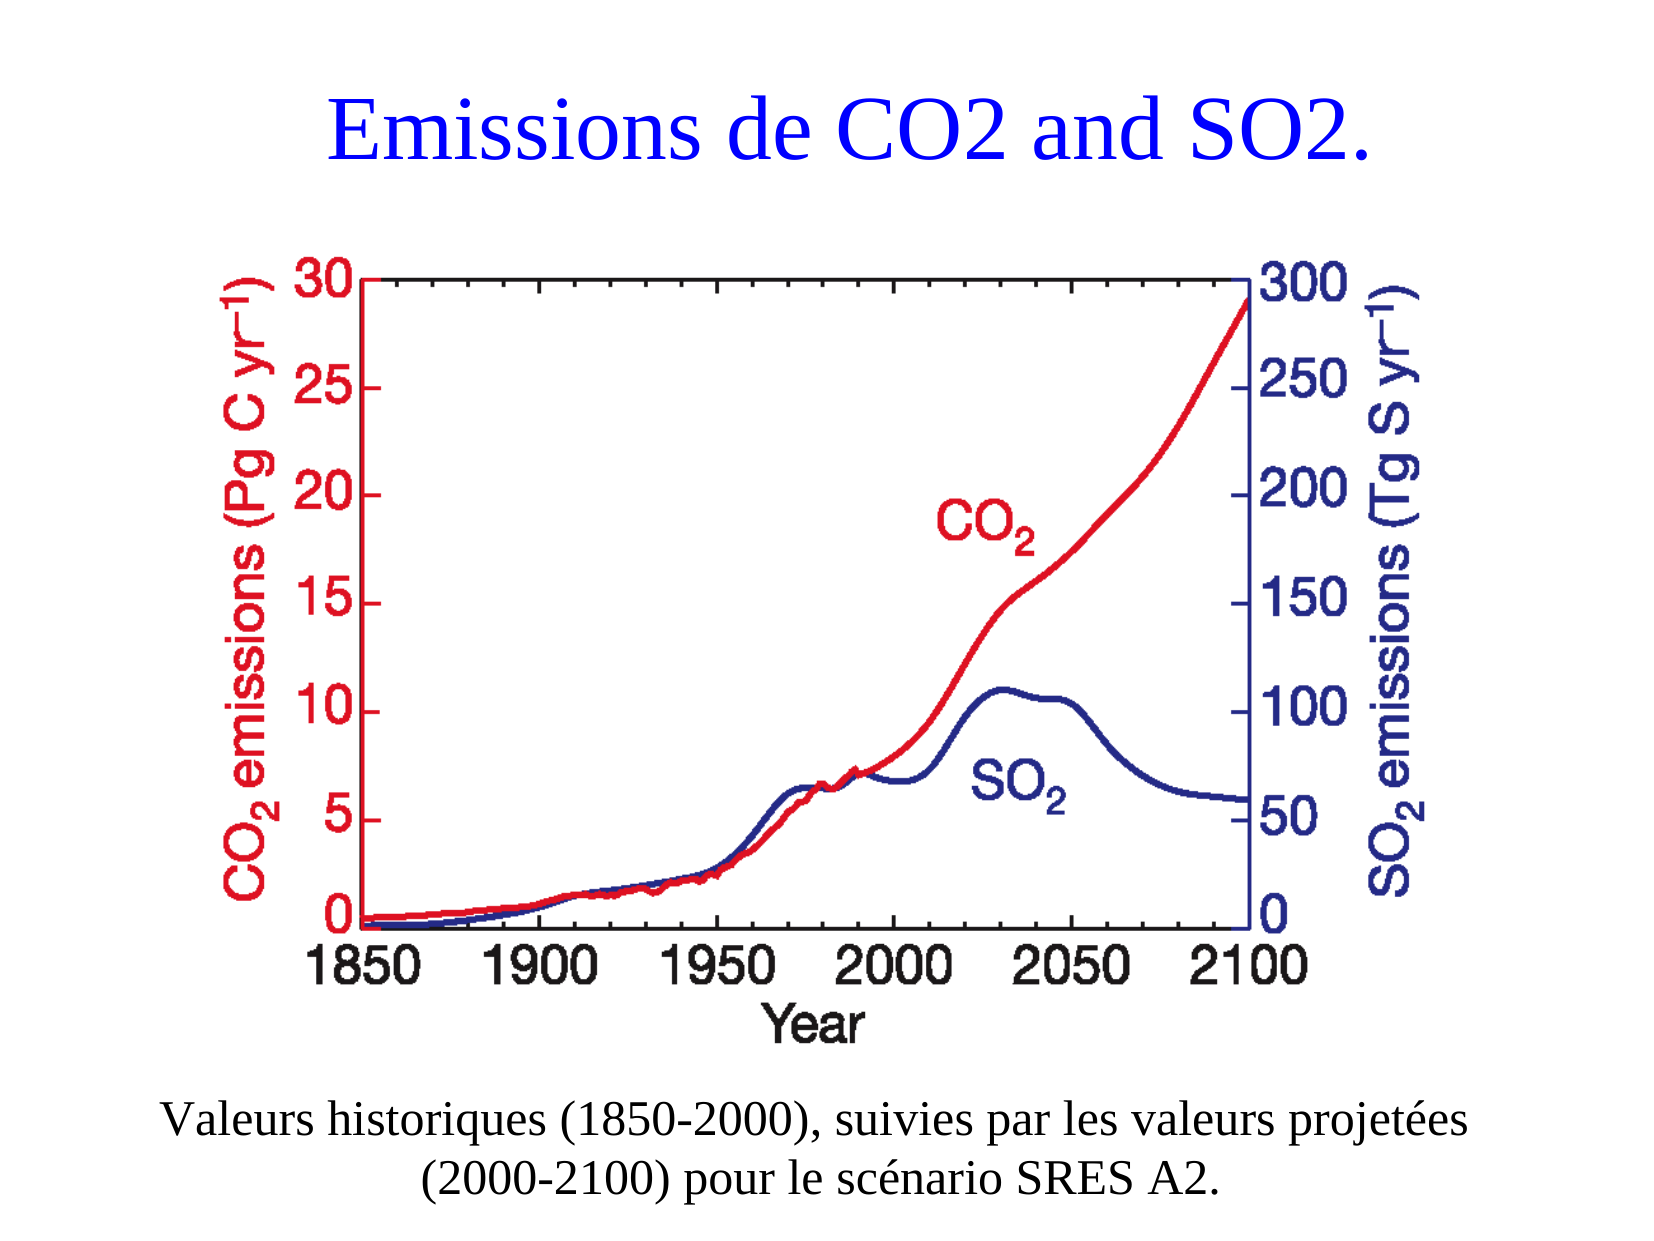

Emissions de CO2 and SO2.
Valeurs historiques (1850-2000), suivies par les valeurs projetées
(2000-2100) pour le scénario SRES A2.